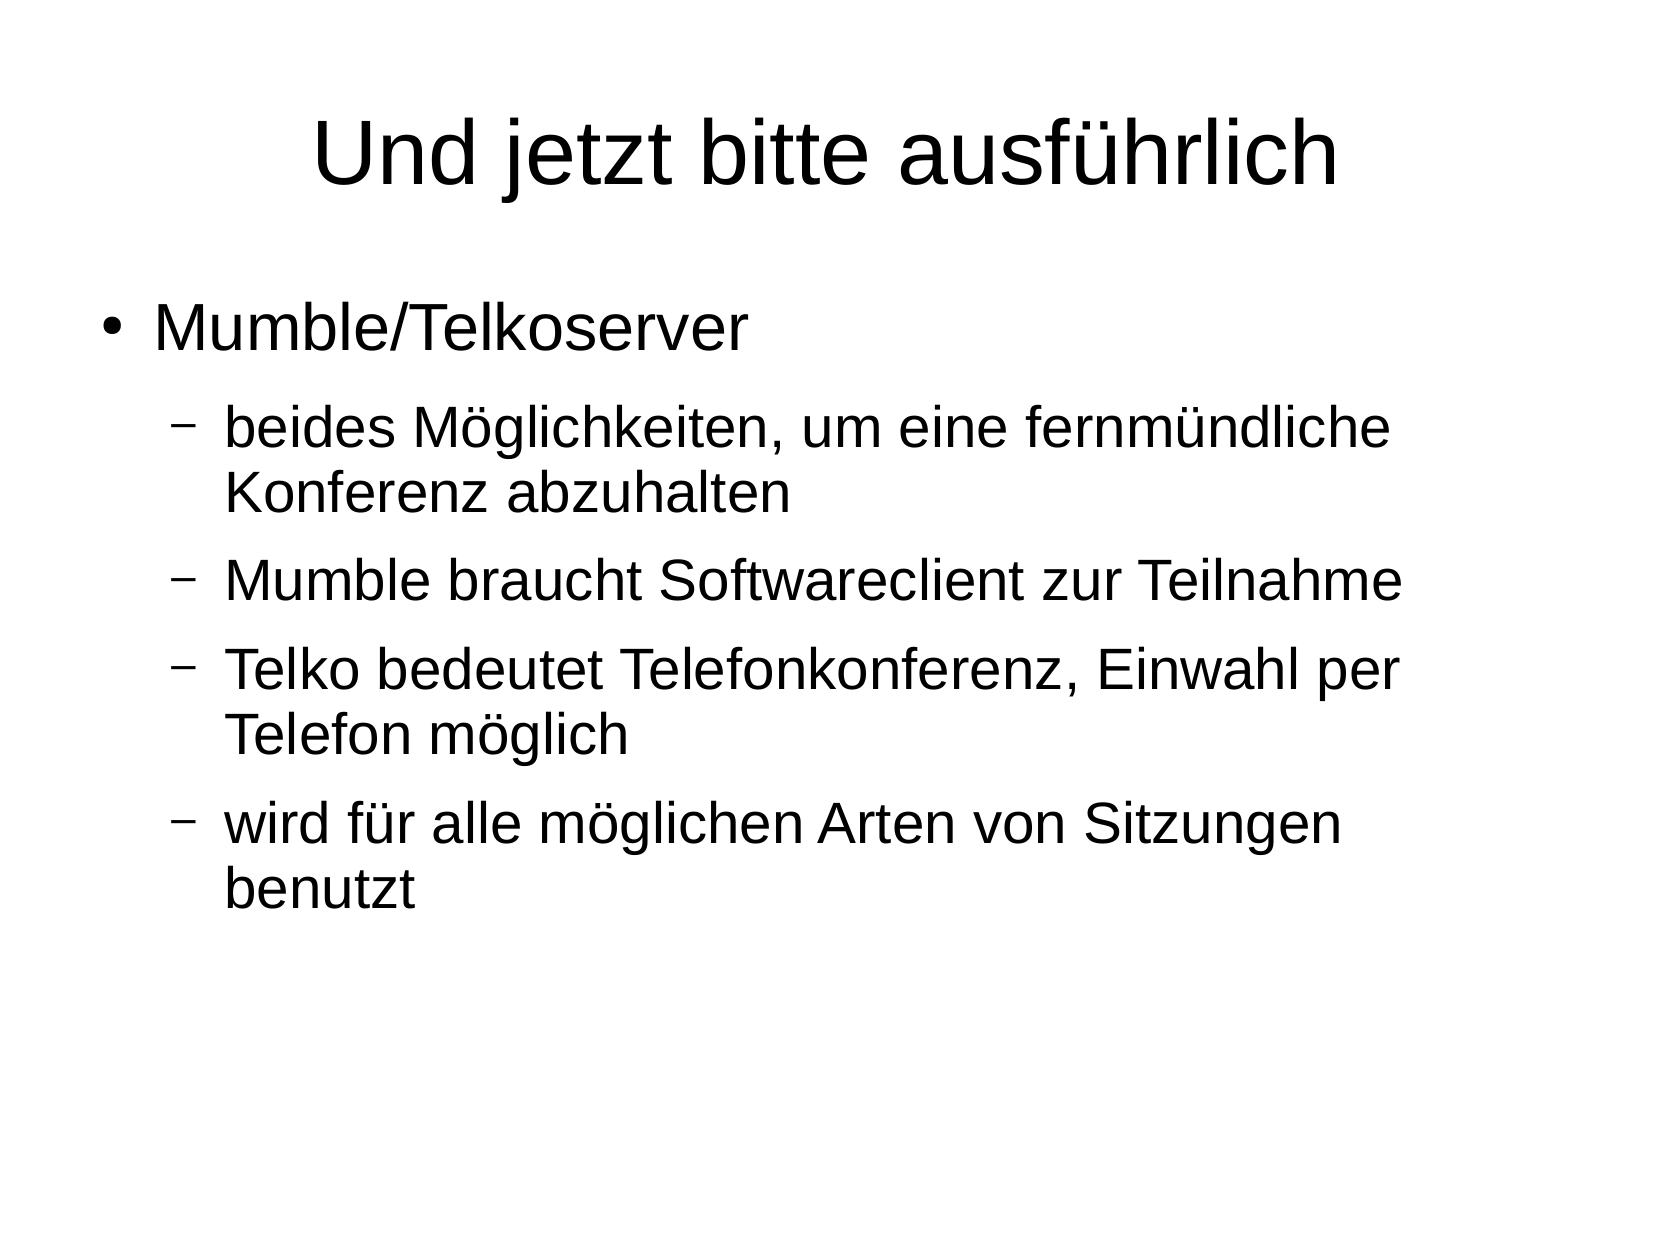

# Und jetzt bitte ausführlich
Mumble/Telkoserver
beides Möglichkeiten, um eine fernmündliche Konferenz abzuhalten
Mumble braucht Softwareclient zur Teilnahme
Telko bedeutet Telefonkonferenz, Einwahl per Telefon möglich
wird für alle möglichen Arten von Sitzungen benutzt